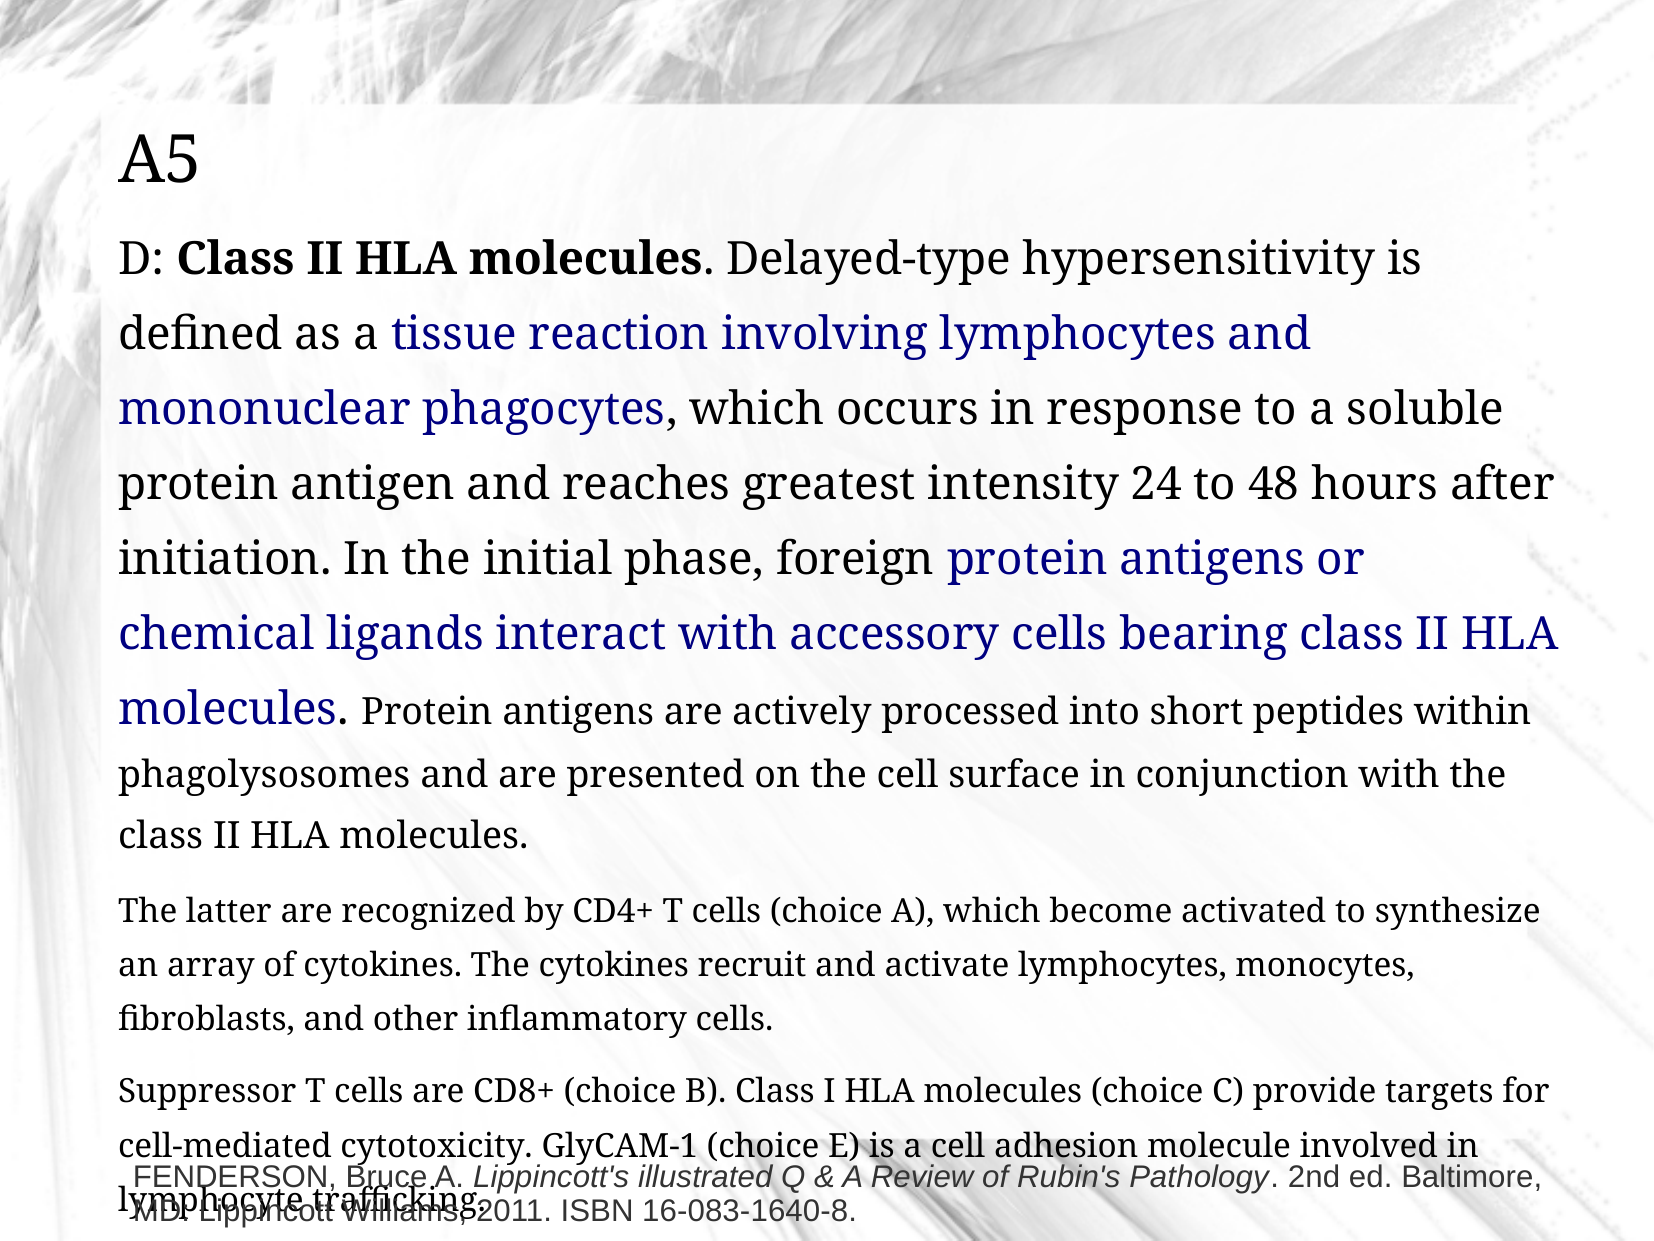

# A5
D: Class II HLA molecules. Delayed-type hypersensitivity is defined as a tissue reaction involving lymphocytes and mononuclear phagocytes, which occurs in response to a soluble protein antigen and reaches greatest intensity 24 to 48 hours after initiation. In the initial phase, foreign protein antigens or chemical ligands interact with accessory cells bearing class II HLA molecules. Protein antigens are actively processed into short peptides within phagolysosomes and are presented on the cell surface in conjunction with the class II HLA molecules.
The latter are recognized by CD4+ T cells (choice A), which become activated to synthesize an array of cytokines. The cytokines recruit and activate lymphocytes, monocytes, fibroblasts, and other inflammatory cells.
Suppressor T cells are CD8+ (choice B). Class I HLA molecules (choice C) provide targets for cell-mediated cytotoxicity. GlyCAM-1 (choice E) is a cell adhesion molecule involved in lymphocyte trafficking.
Diagnosis: Delayed-type hypersensitivity
FENDERSON, Bruce A. Lippincott's illustrated Q & A Review of Rubin's Pathology. 2nd ed. Baltimore, MD: Lippincott Williams, 2011. ISBN 16-083-1640-8.